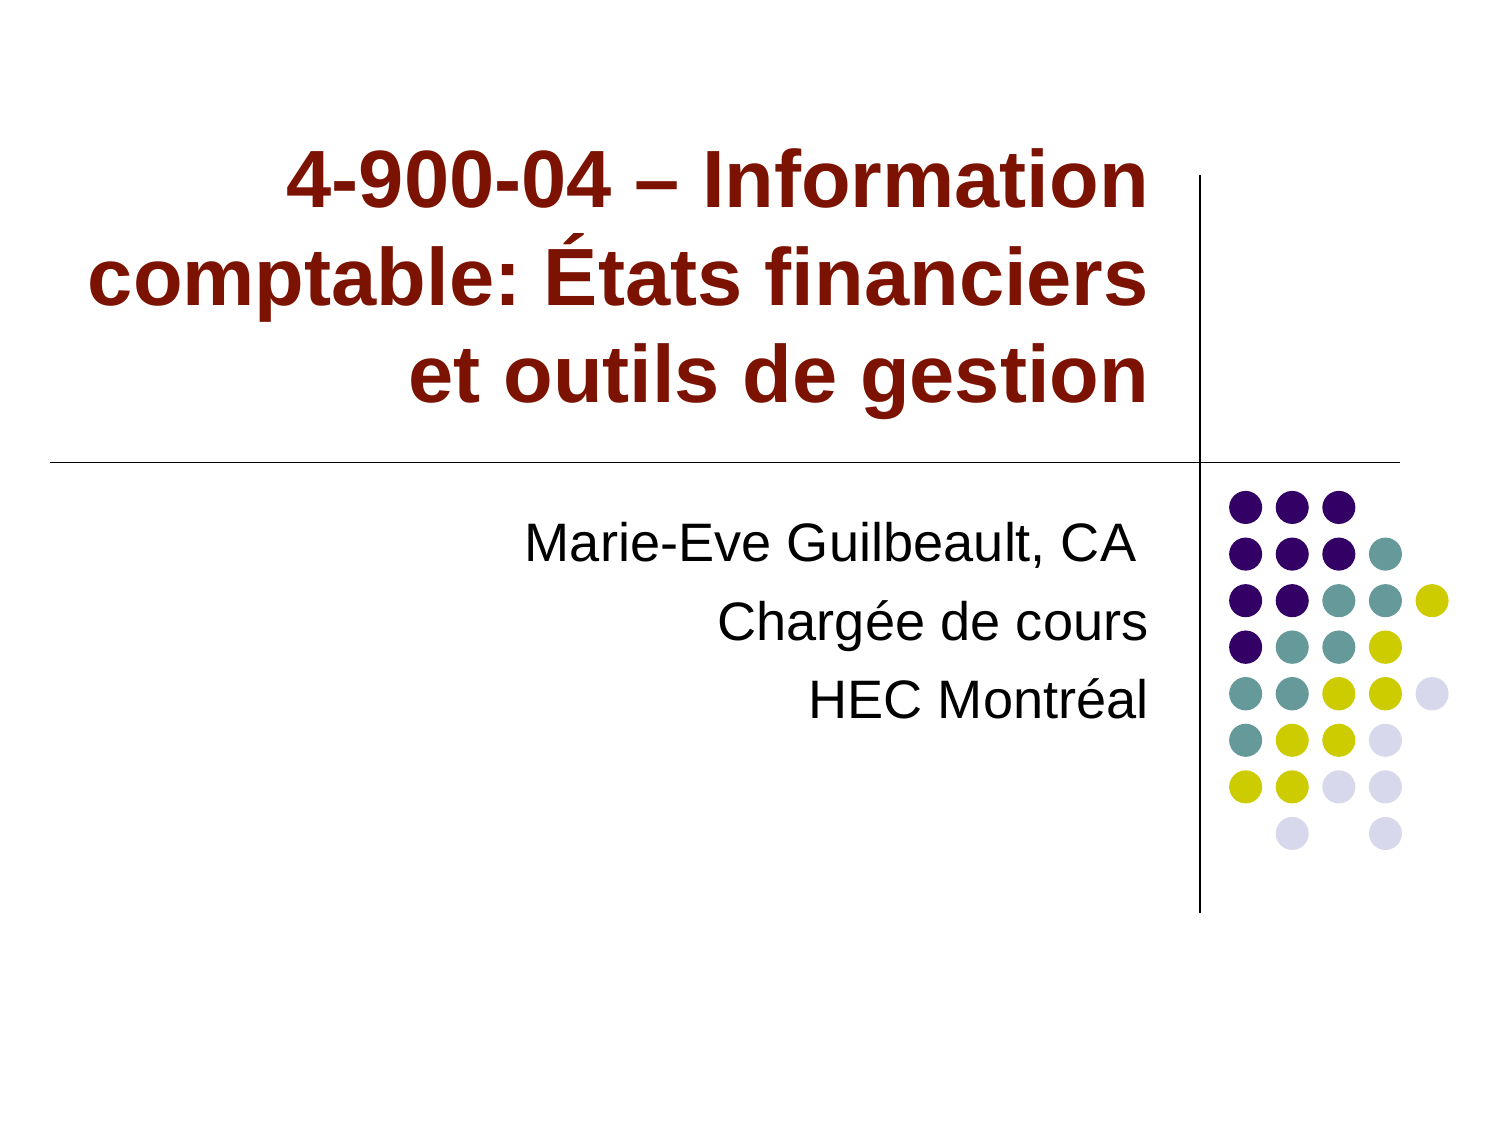

# 4-900-04 – Information comptable: États financiers et outils de gestion
Marie-Eve Guilbeault, CA
Chargée de cours
HEC Montréal